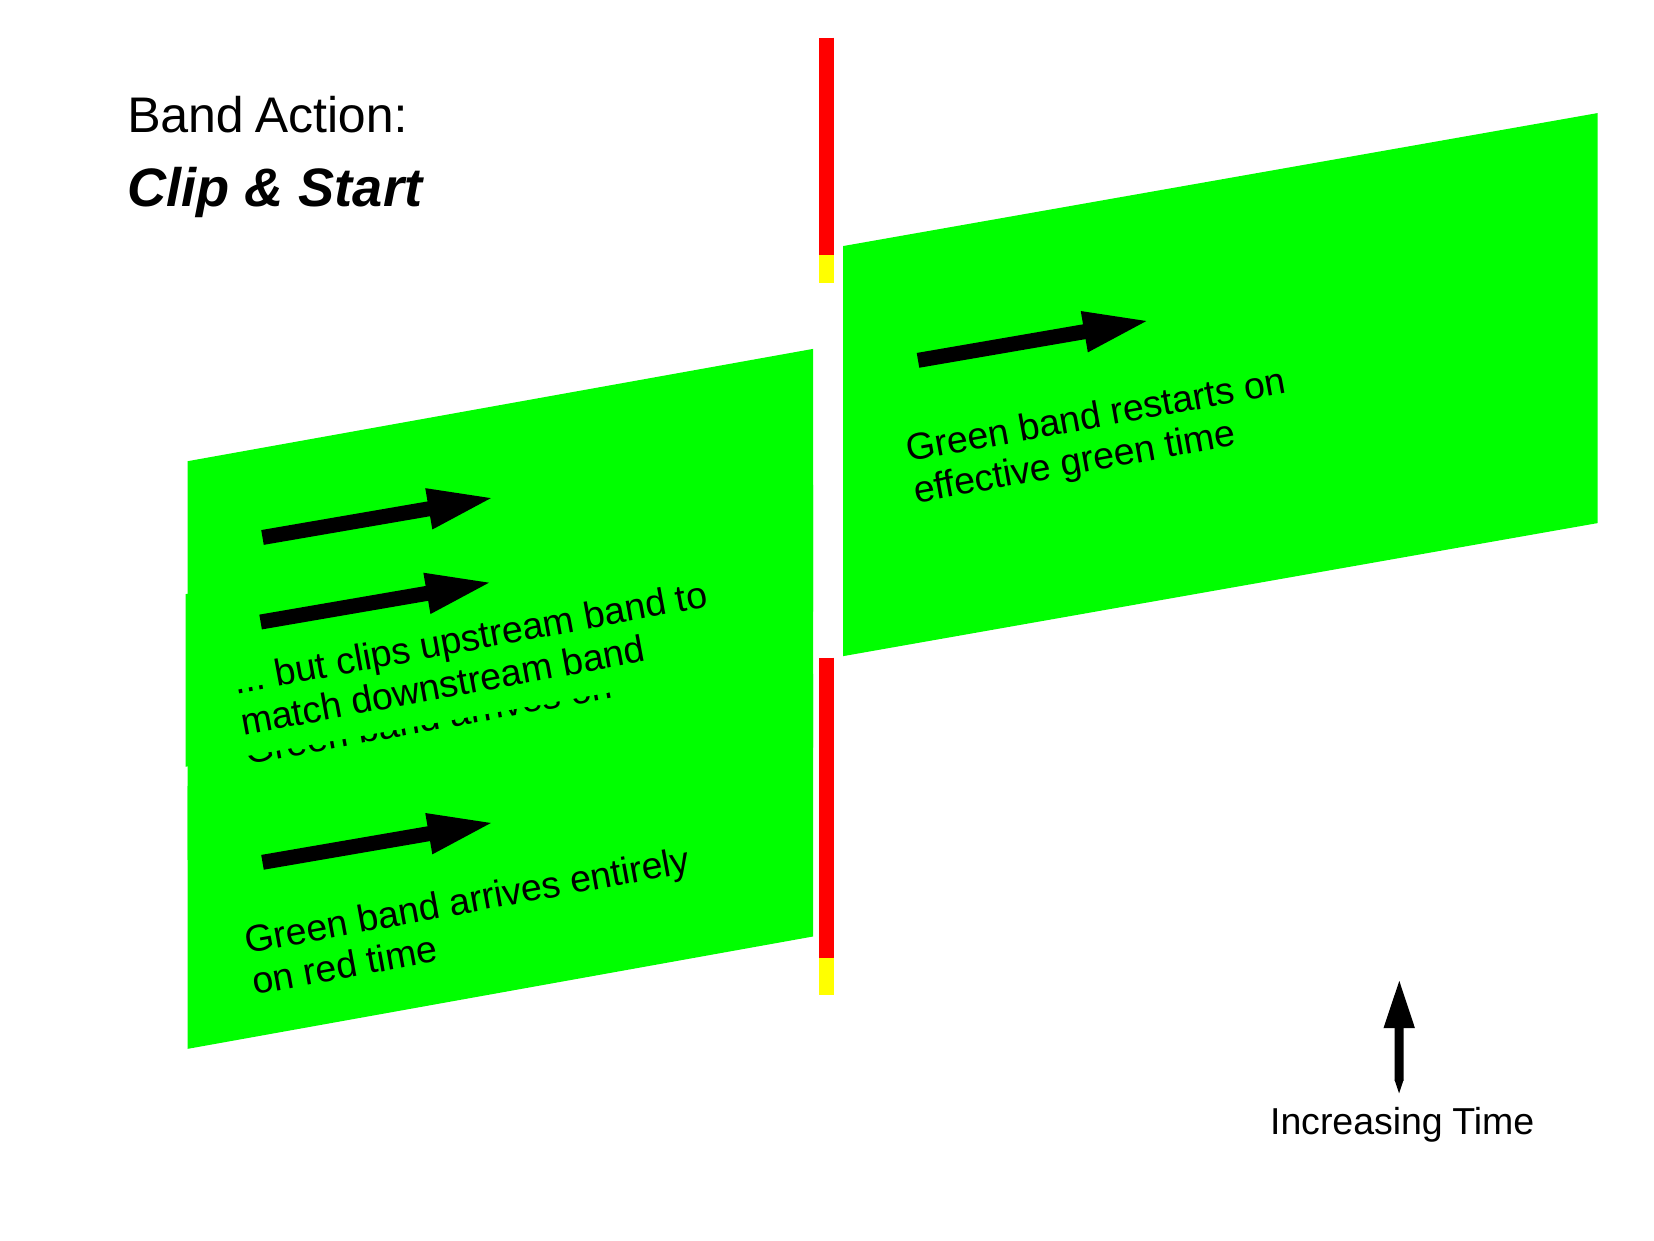

Band Action:
Green band restarts on
effective green time
Clip & Start
Green band arrives entirely
on green time
... but clips upstream band to match downstream band
Green band arrives on
both red & green times
Green band arrives entirely
on red time
Increasing Time